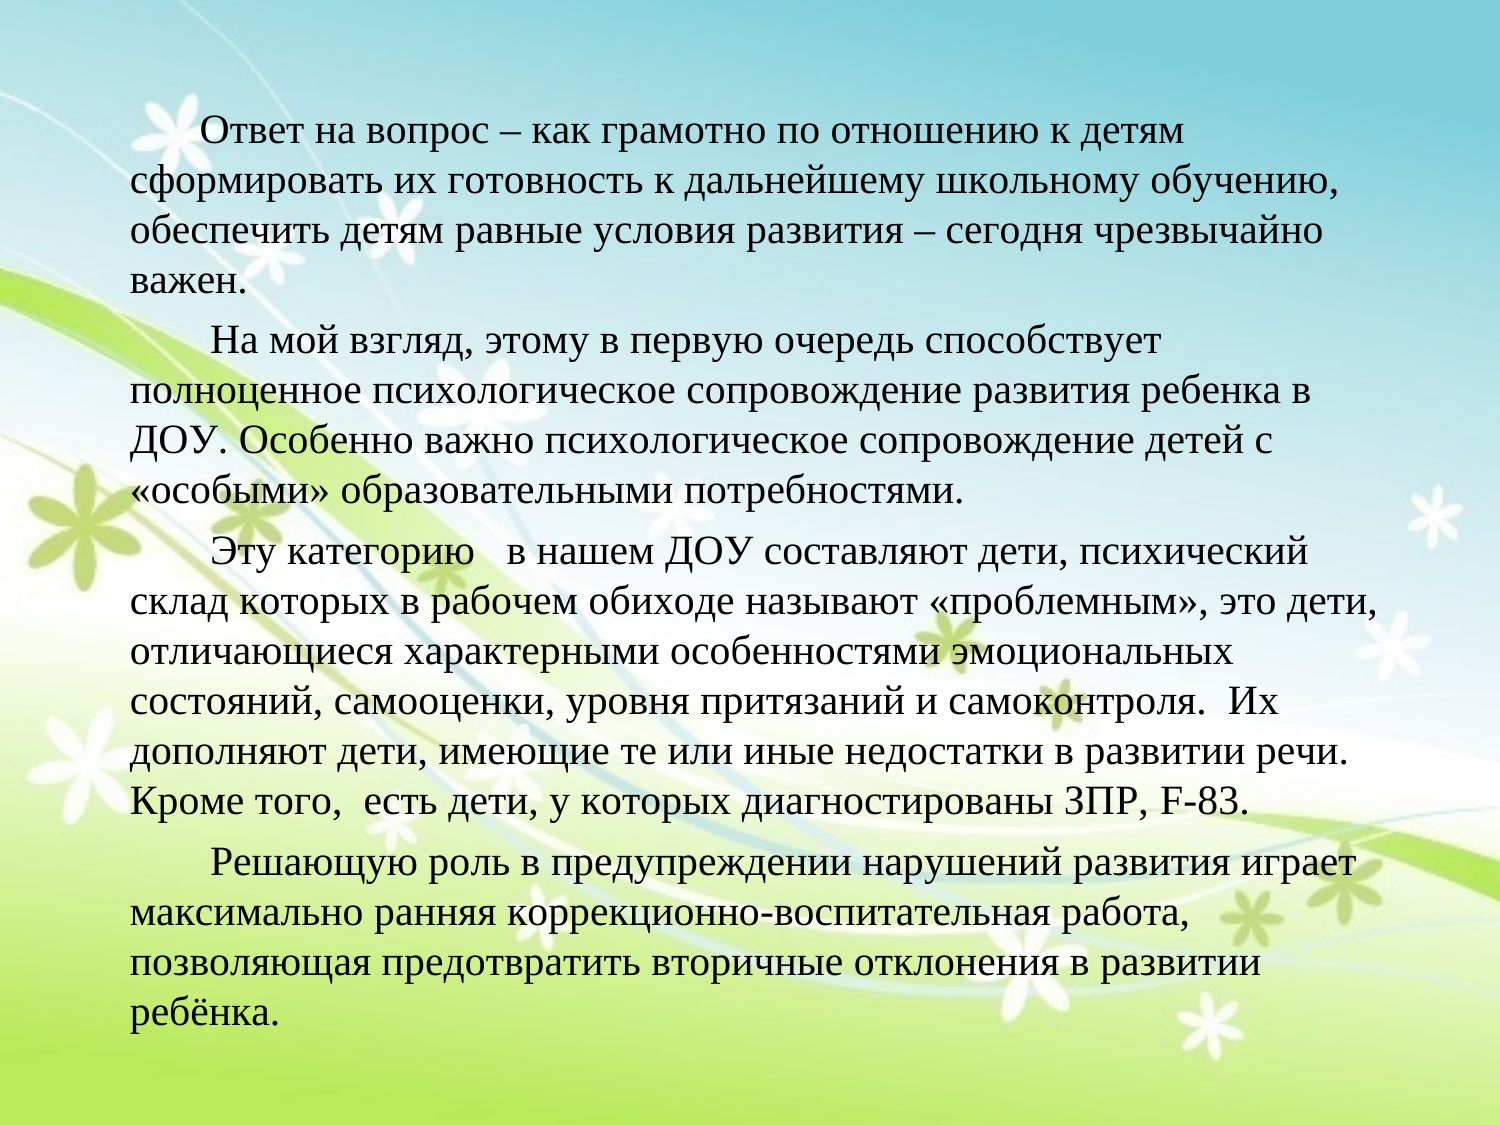

# Ответ на вопрос – как грамотно по отношению к детям сформировать их готовность к дальнейшему школьному обучению, обеспечить детям равные условия развития – сегодня чрезвычайно важен.
 На мой взгляд, этому в первую очередь способствует полноценное психологическое сопровождение развития ребенка в ДОУ. Особенно важно психологическое сопровождение детей с «особыми» образовательными потребностями.
 Эту категорию в нашем ДОУ составляют дети, психический склад которых в рабочем обиходе называют «проблемным», это дети, отличающиеся характерными особенностями эмоциональных состояний, самооценки, уровня притязаний и самоконтроля. Их дополняют дети, имеющие те или иные недостатки в развитии речи. Кроме того, есть дети, у которых диагностированы ЗПР, F-83.
 Решающую роль в предупреждении нарушений развития играет максимально ранняя коррекционно-воспитательная работа, позволяющая предотвратить вторичные отклонения в развитии ребёнка.